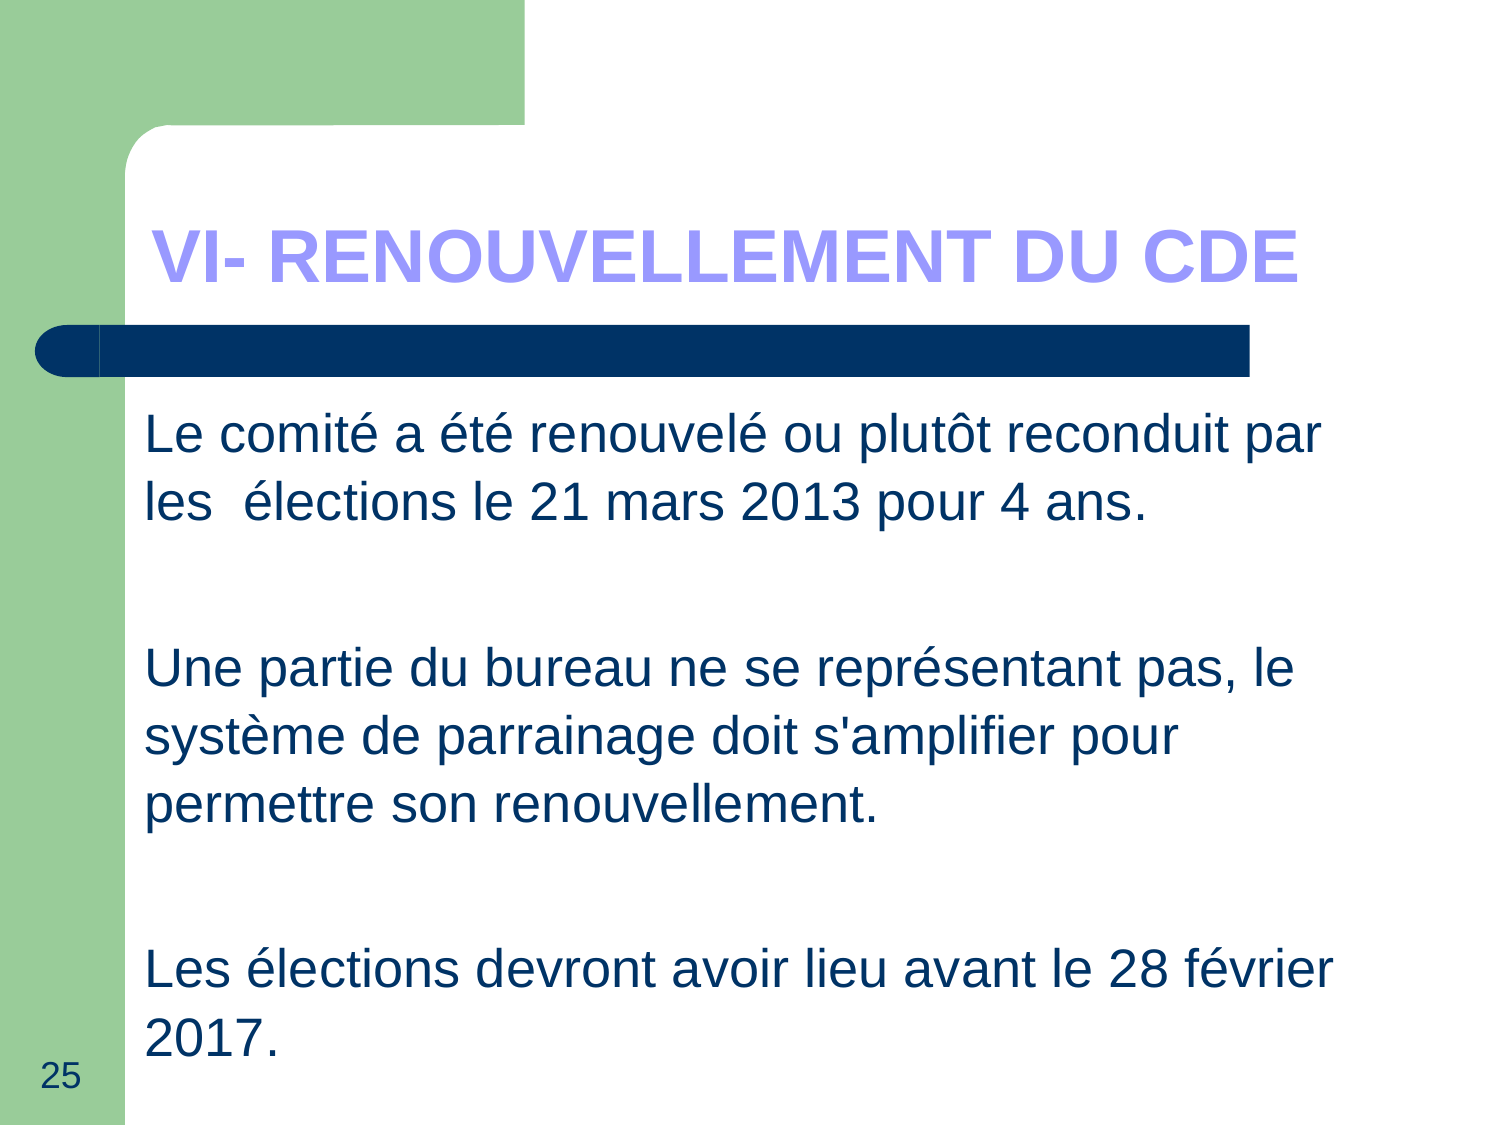

# VI- RENOUVELLEMENT DU CDE
Le comité a été renouvelé ou plutôt reconduit par les élections le 21 mars 2013 pour 4 ans.
Une partie du bureau ne se représentant pas, le système de parrainage doit s'amplifier pour permettre son renouvellement.
Les élections devront avoir lieu avant le 28 février 2017.
25